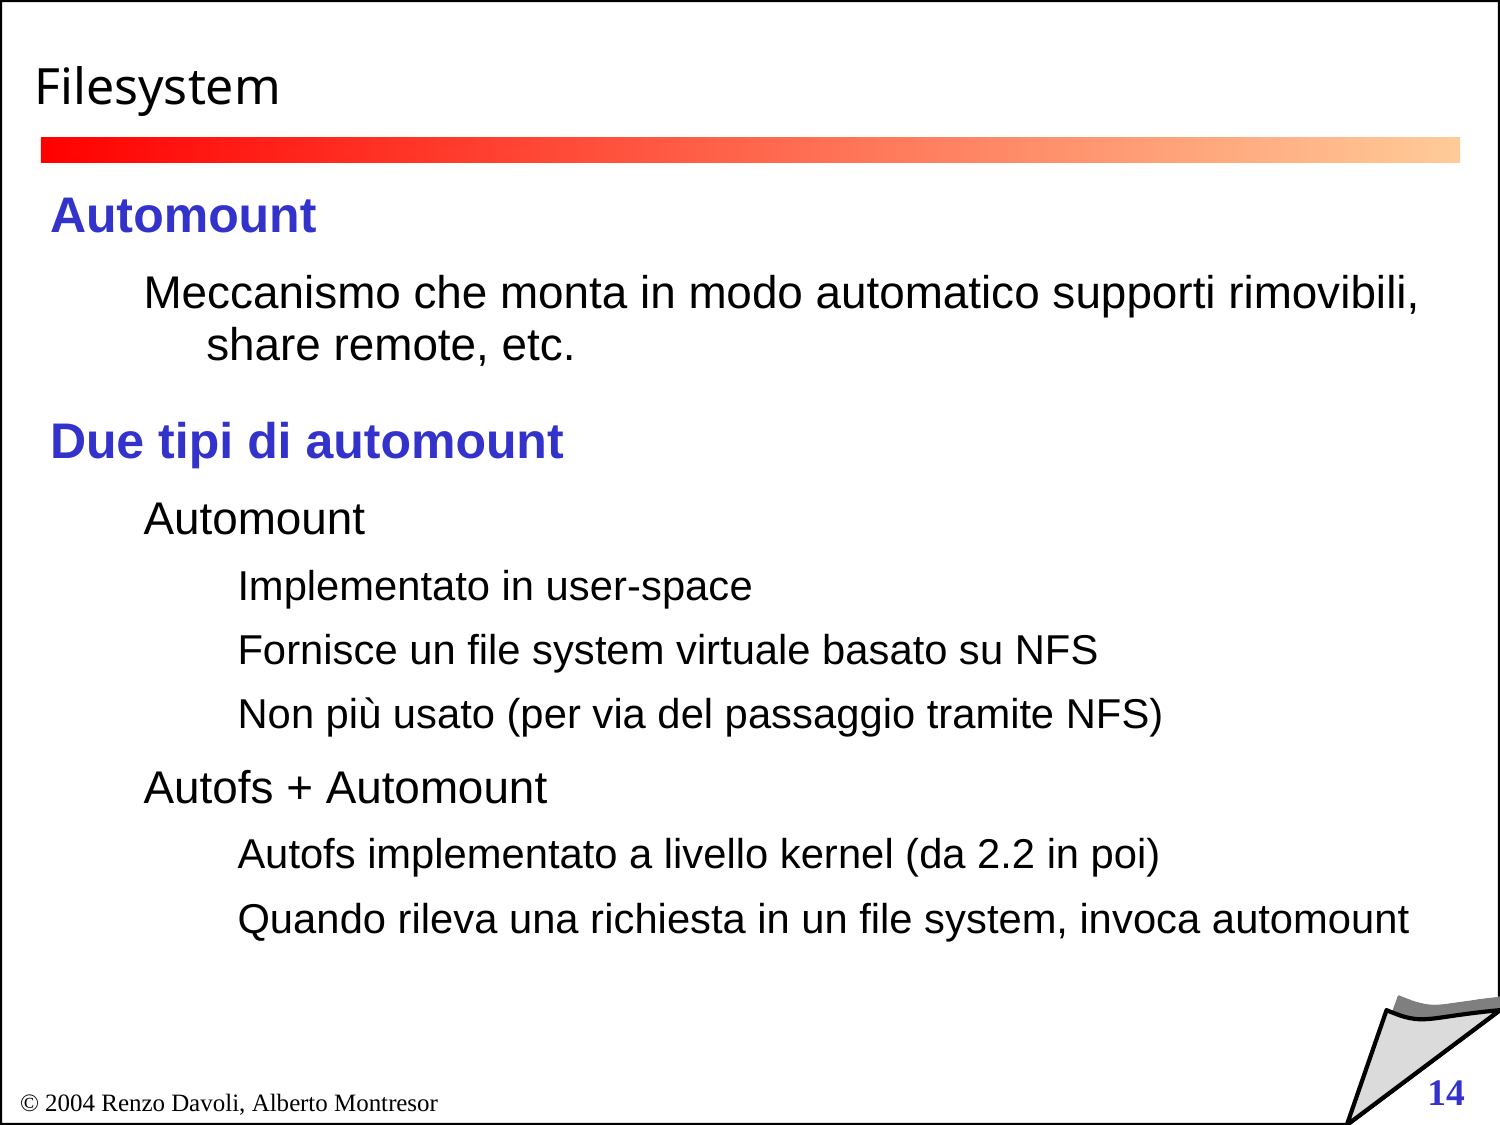

# Filesystem
Automount
Meccanismo che monta in modo automatico supporti rimovibili, share remote, etc.
Due tipi di automount
Automount
Implementato in user-space
Fornisce un file system virtuale basato su NFS
Non più usato (per via del passaggio tramite NFS)
Autofs + Automount
Autofs implementato a livello kernel (da 2.2 in poi)
Quando rileva una richiesta in un file system, invoca automount